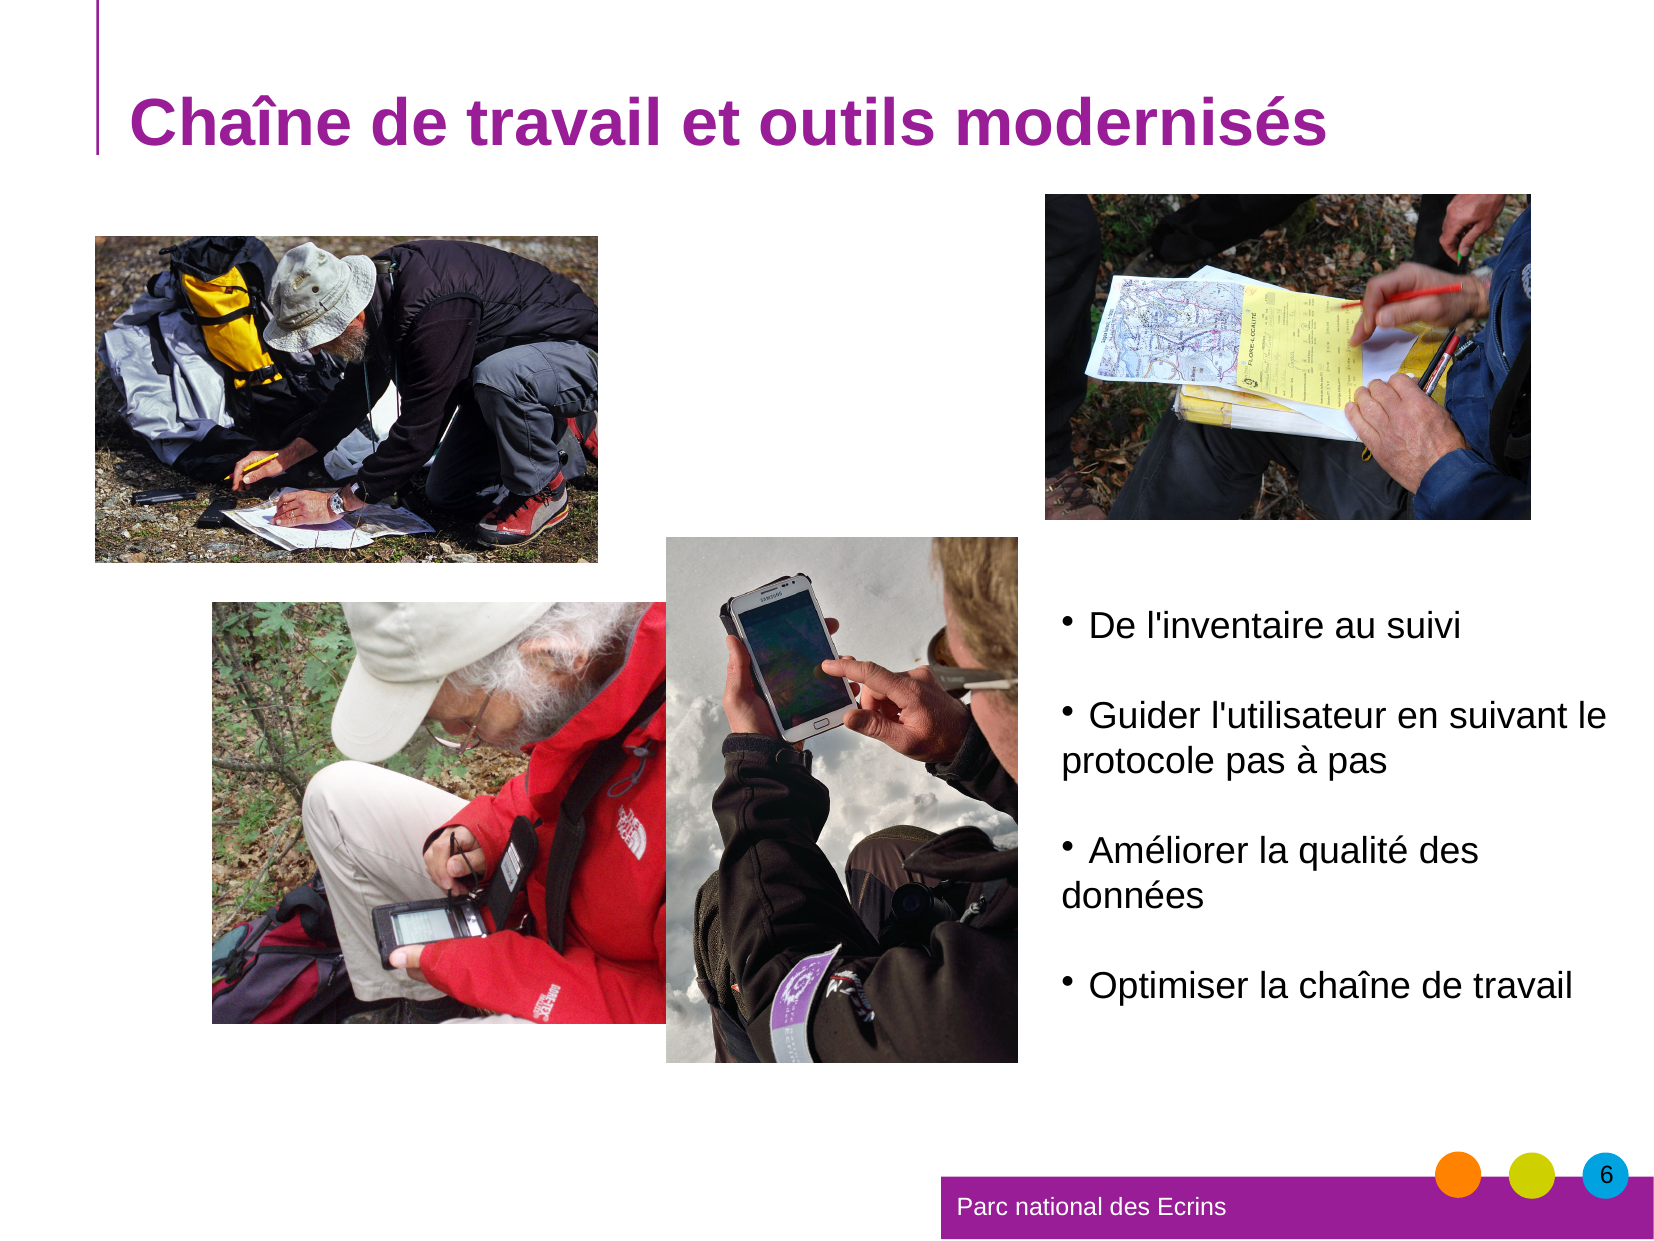

# Chaîne de travail et outils modernisés
 De l'inventaire au suivi
 Guider l'utilisateur en suivant le protocole pas à pas
 Améliorer la qualité des données
 Optimiser la chaîne de travail